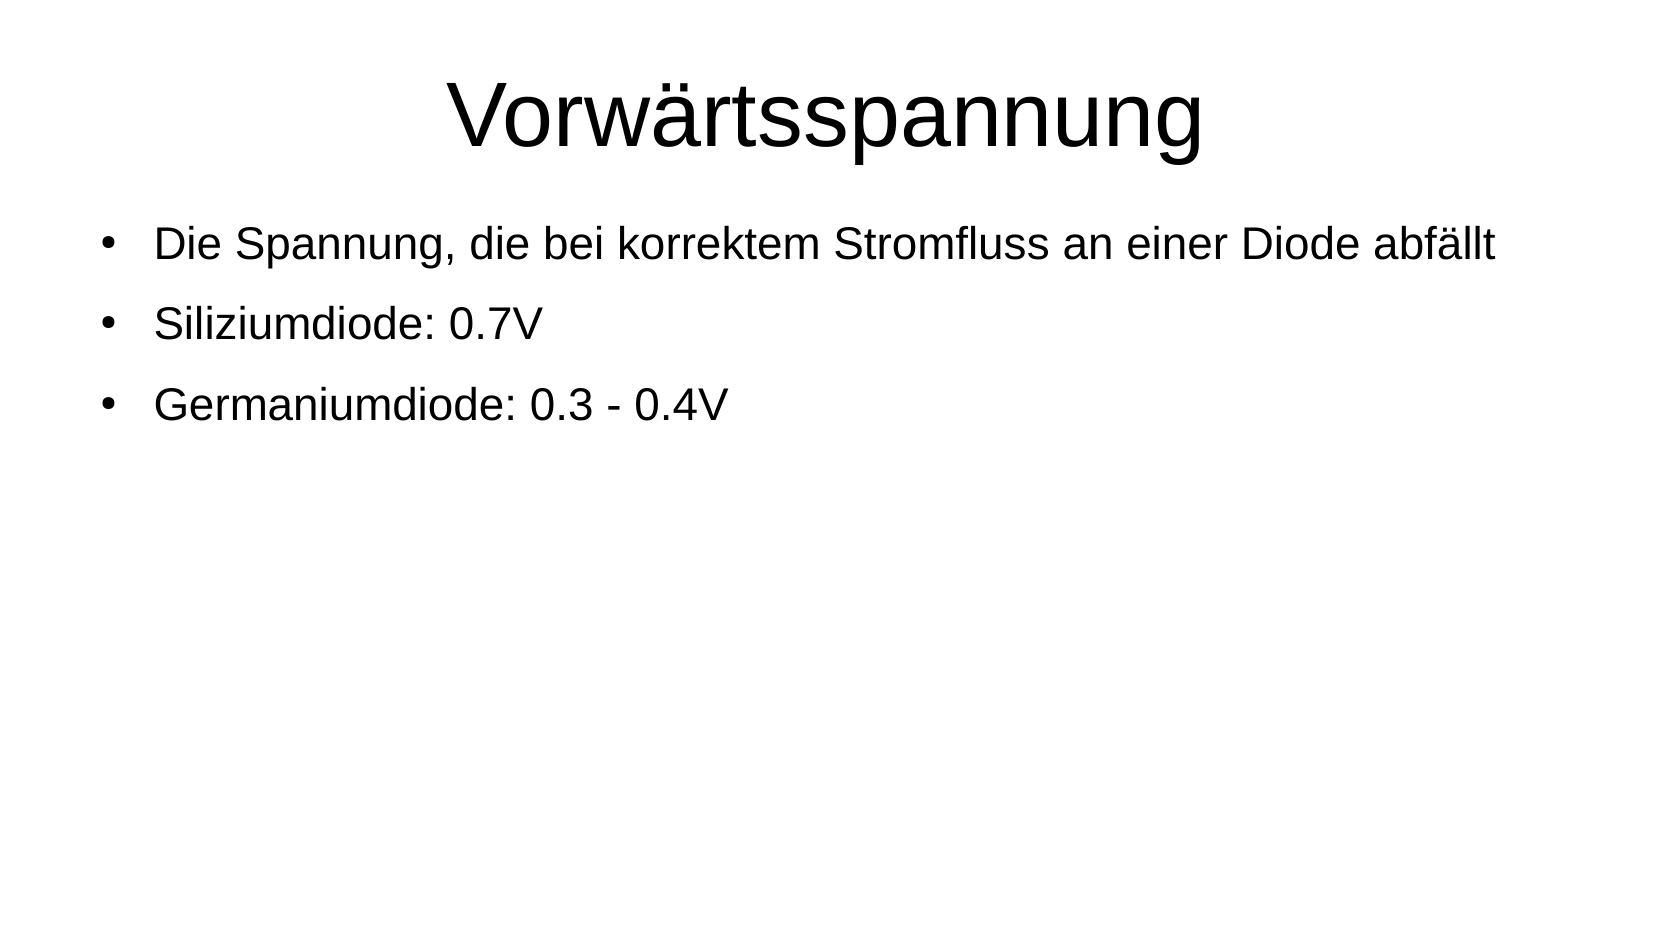

# Vorwärtsspannung
Die Spannung, die bei korrektem Stromfluss an einer Diode abfällt
Siliziumdiode: 0.7V
Germaniumdiode: 0.3 - 0.4V